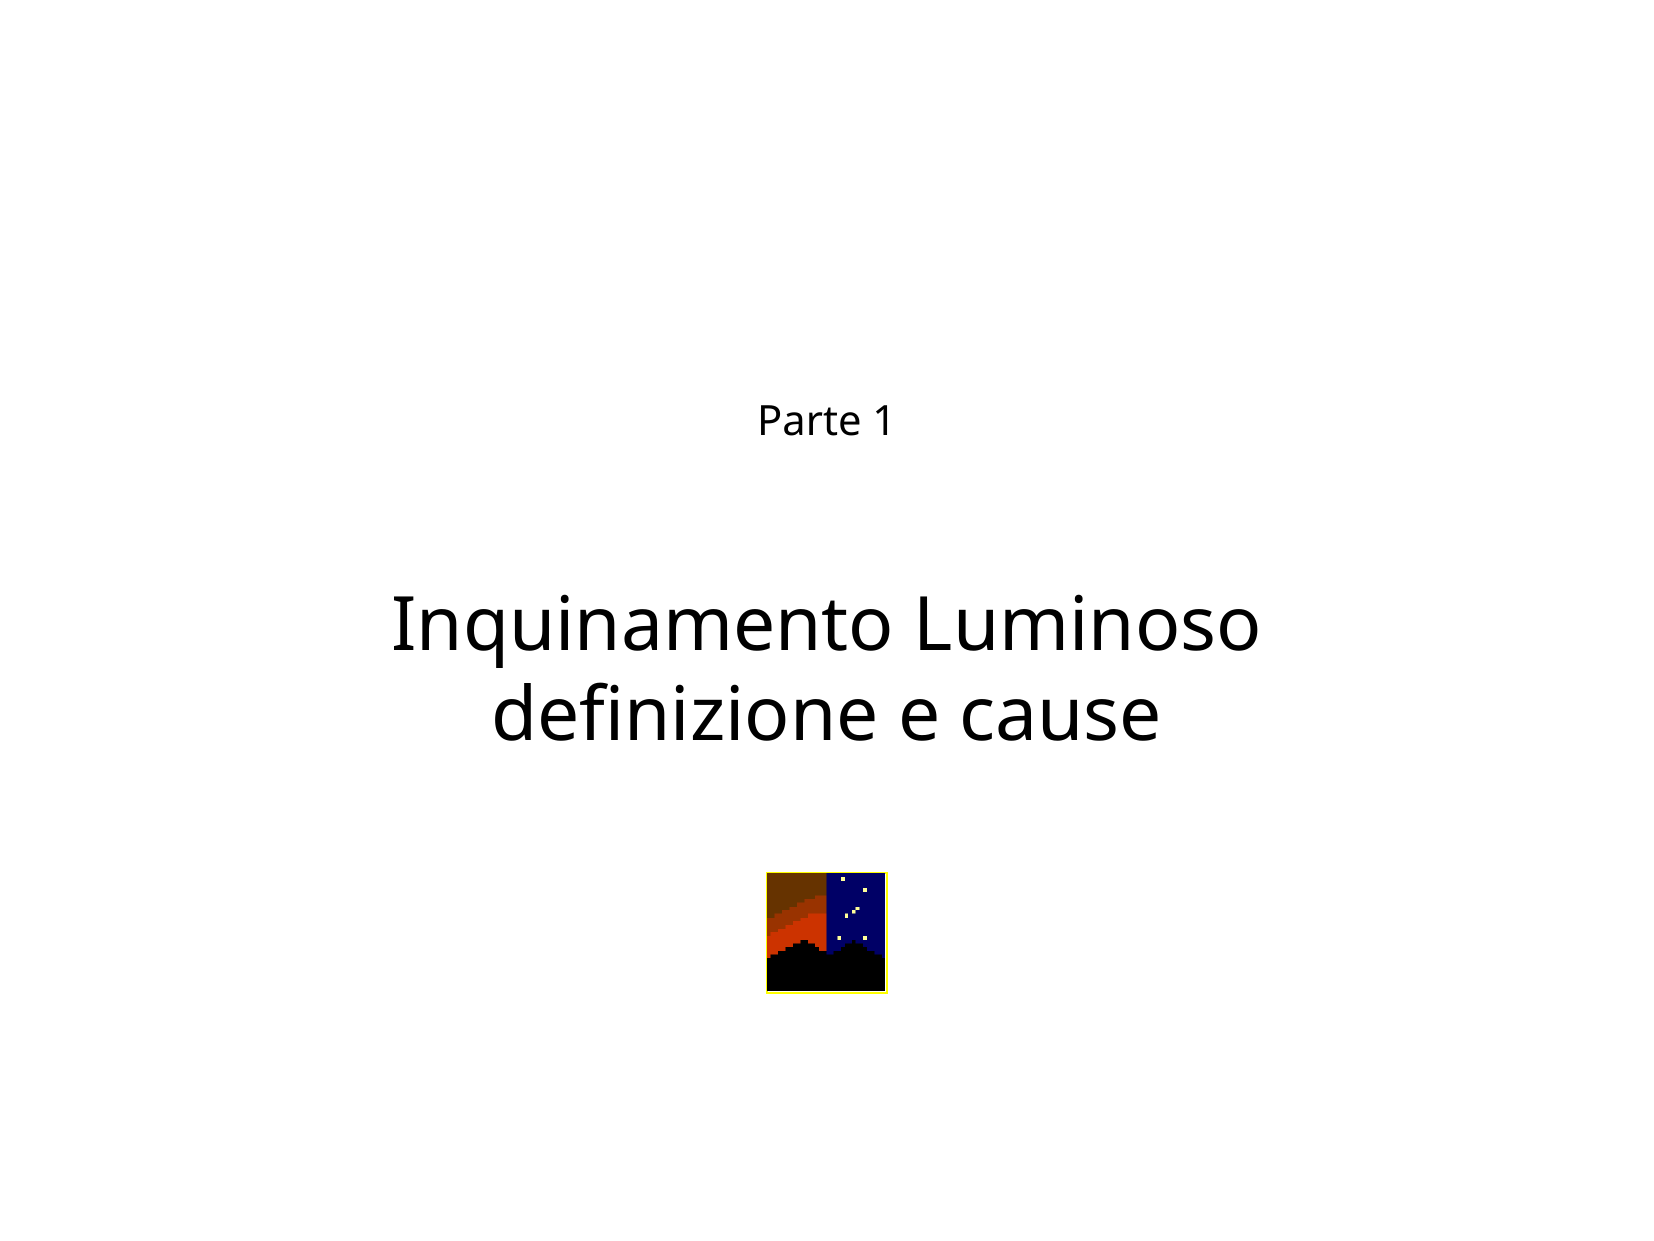

Parte 1
Inquinamento Luminoso
definizione e cause